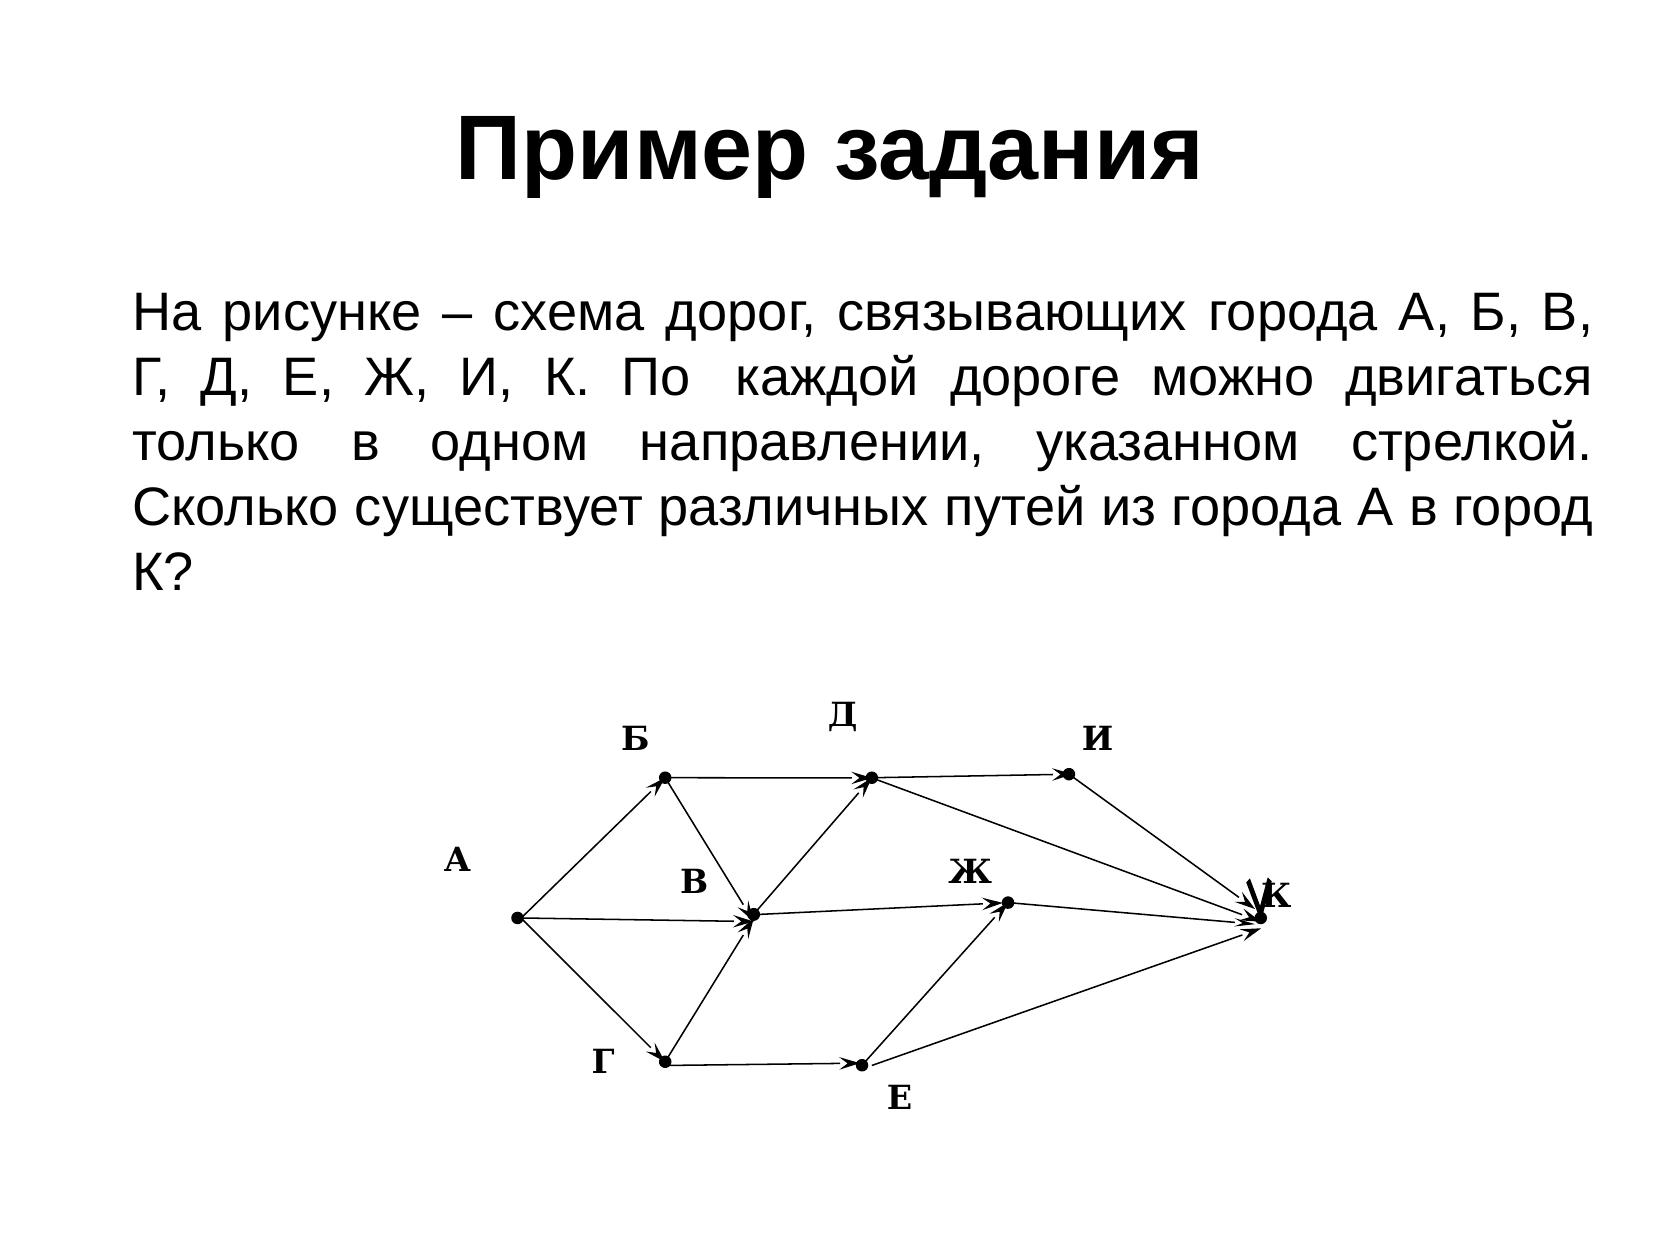

# Пример задания
На рисунке – схема дорог, связывающих города А, Б, В, Г, Д, Е, Ж, И, К. По  каждой дороге можно двигаться только в одном направлении, указанном стрелкой. Сколько существует различных путей из города А в город К?
Д
И
Б
А
Ж
В
К
Г
Е